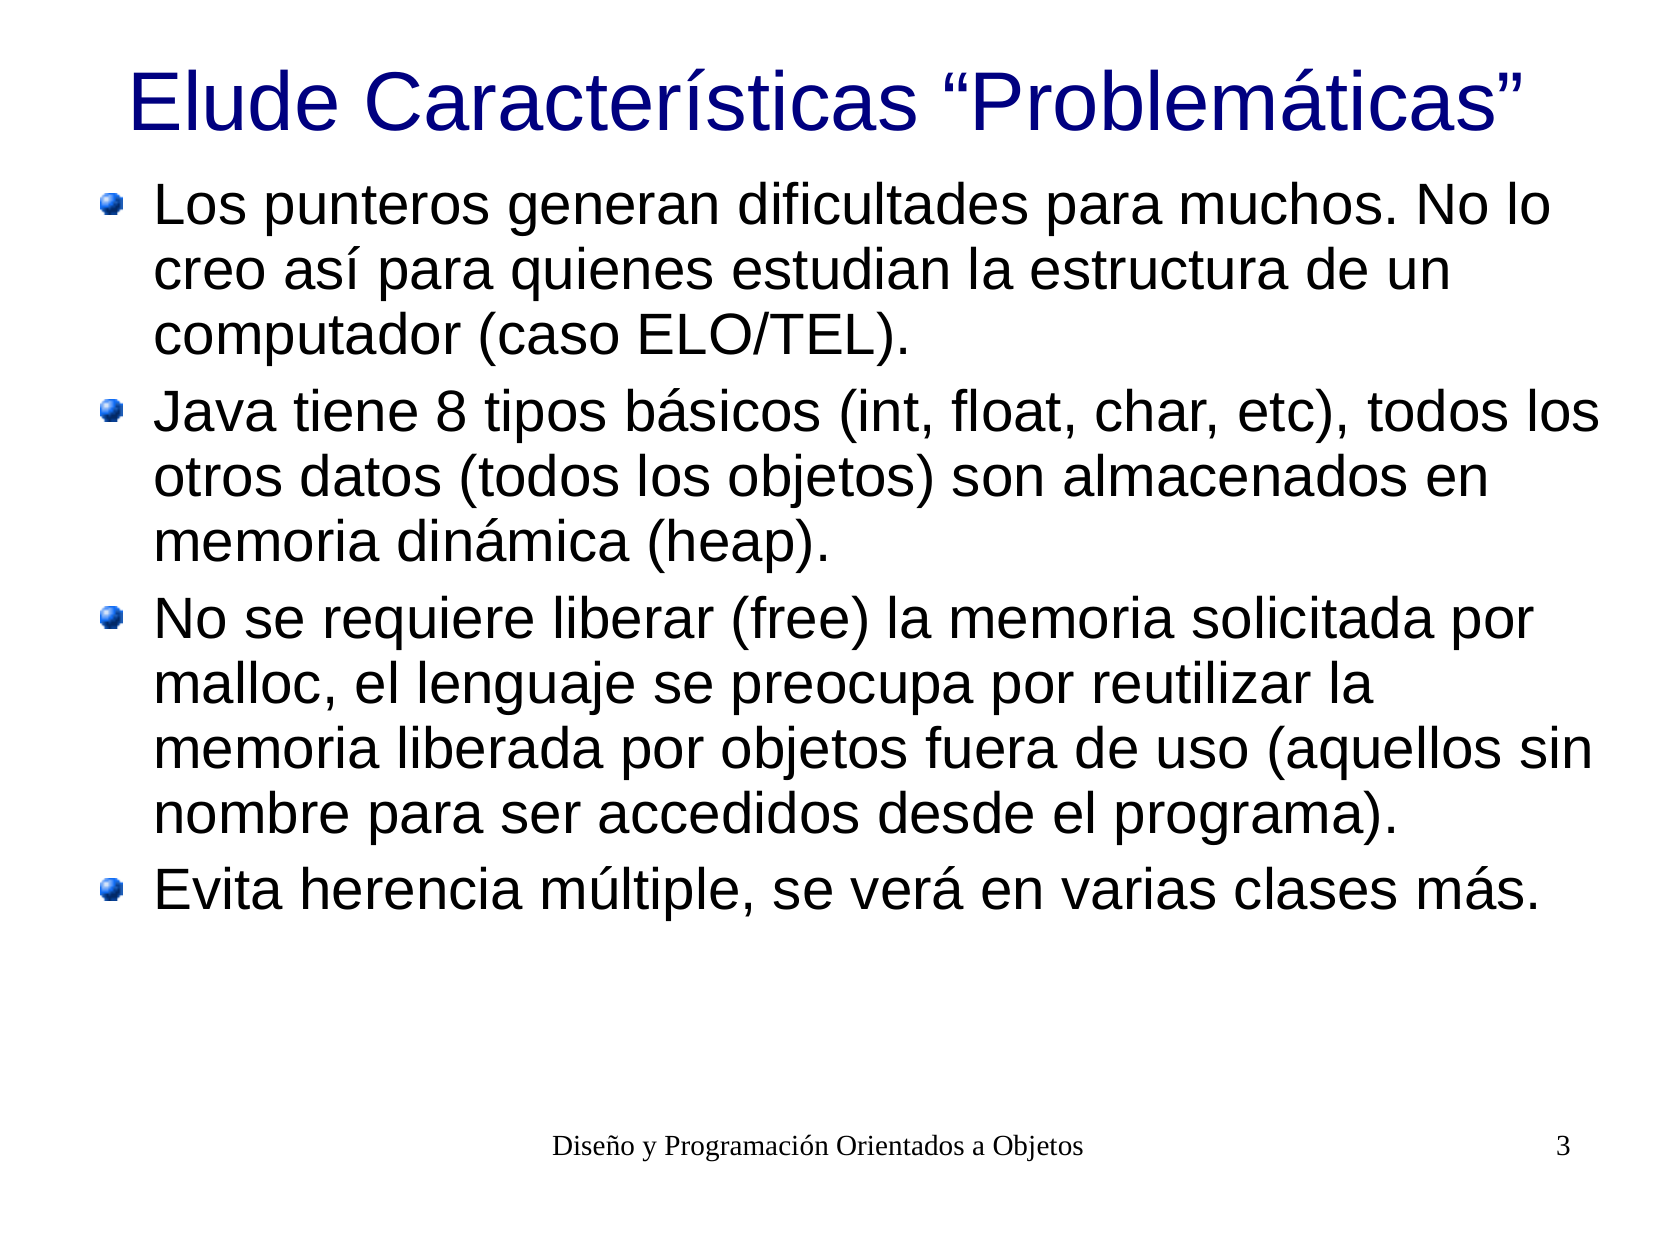

# Elude Características “Problemáticas”
Los punteros generan dificultades para muchos. No lo creo así para quienes estudian la estructura de un computador (caso ELO/TEL).
Java tiene 8 tipos básicos (int, float, char, etc), todos los otros datos (todos los objetos) son almacenados en memoria dinámica (heap).
No se requiere liberar (free) la memoria solicitada por malloc, el lenguaje se preocupa por reutilizar la memoria liberada por objetos fuera de uso (aquellos sin nombre para ser accedidos desde el programa).
Evita herencia múltiple, se verá en varias clases más.
Diseño y programación Orientados a Objetos
3